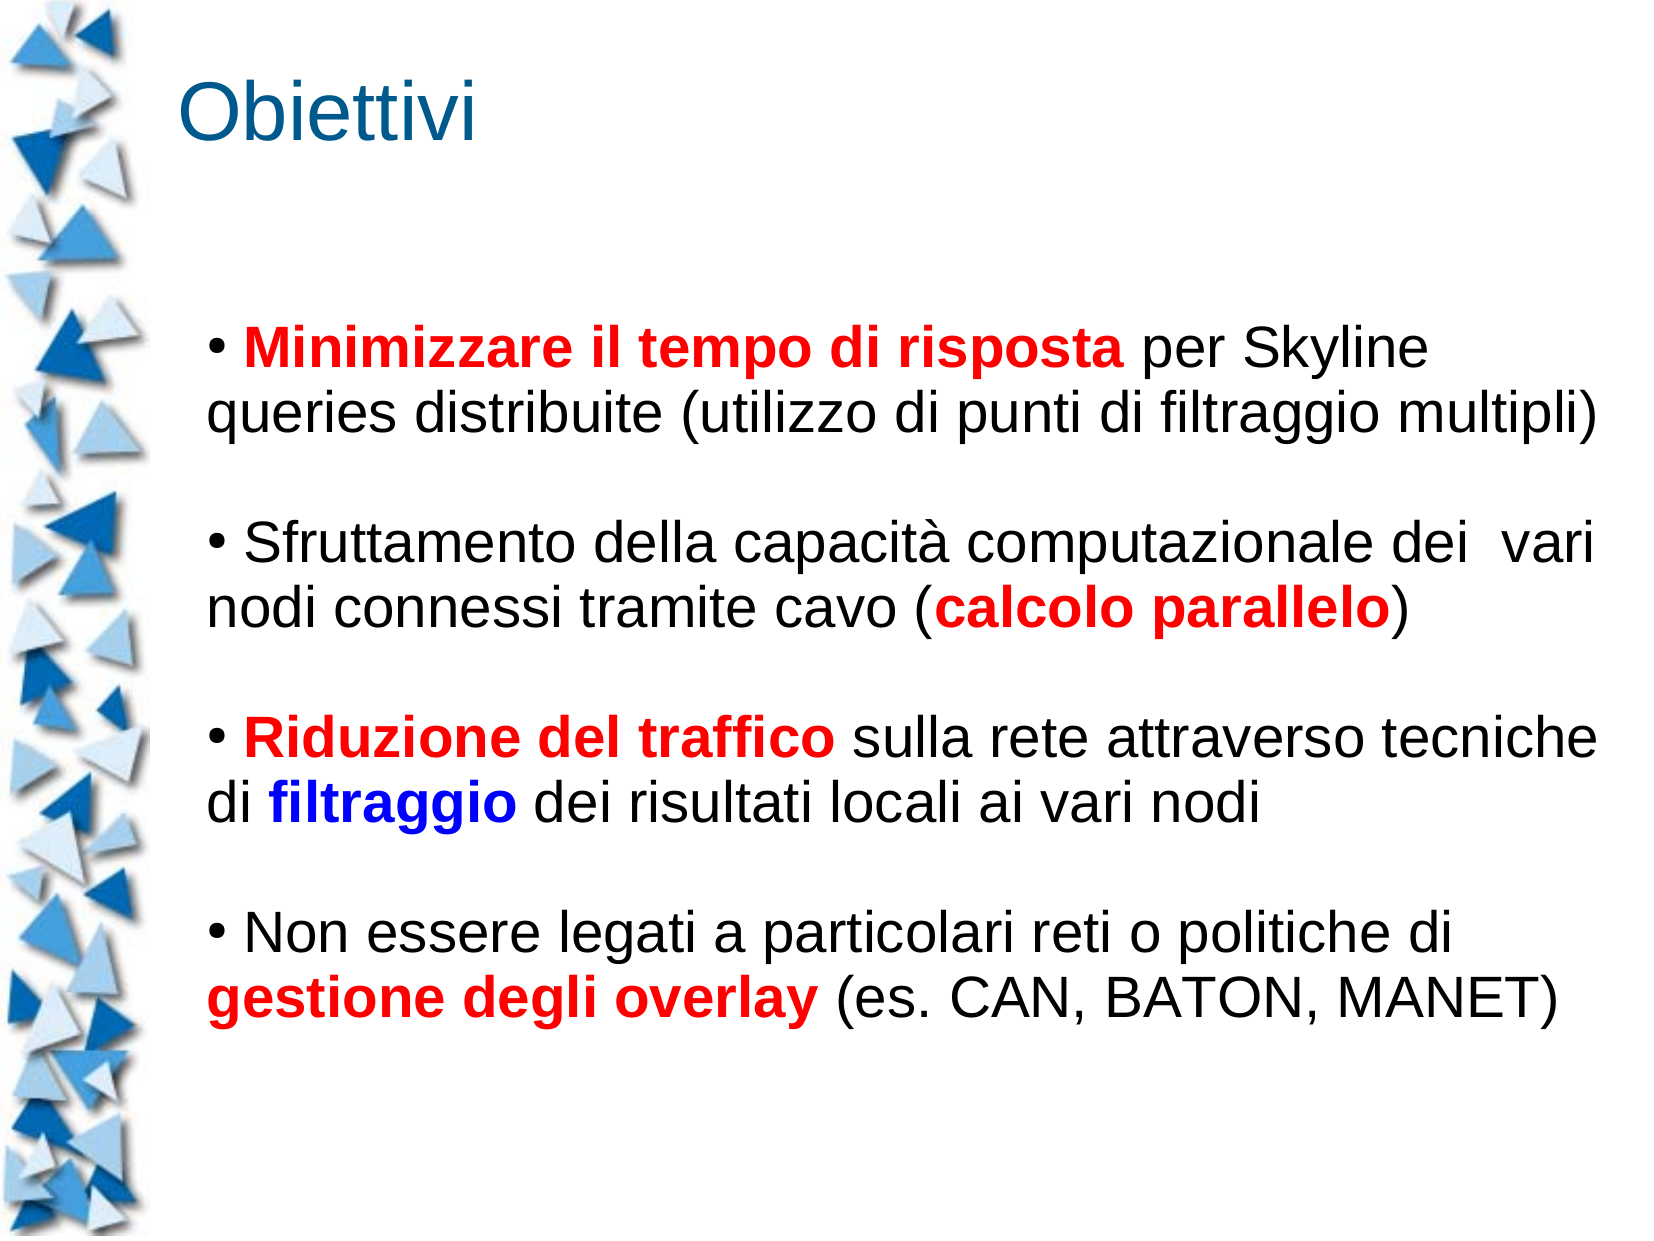

# Obiettivi
 Minimizzare il tempo di risposta per Skyline queries distribuite (utilizzo di punti di filtraggio multipli)
 Sfruttamento della capacità computazionale dei vari nodi connessi tramite cavo (calcolo parallelo)
 Riduzione del traffico sulla rete attraverso tecniche di filtraggio dei risultati locali ai vari nodi
 Non essere legati a particolari reti o politiche di gestione degli overlay (es. CAN, BATON, MANET)